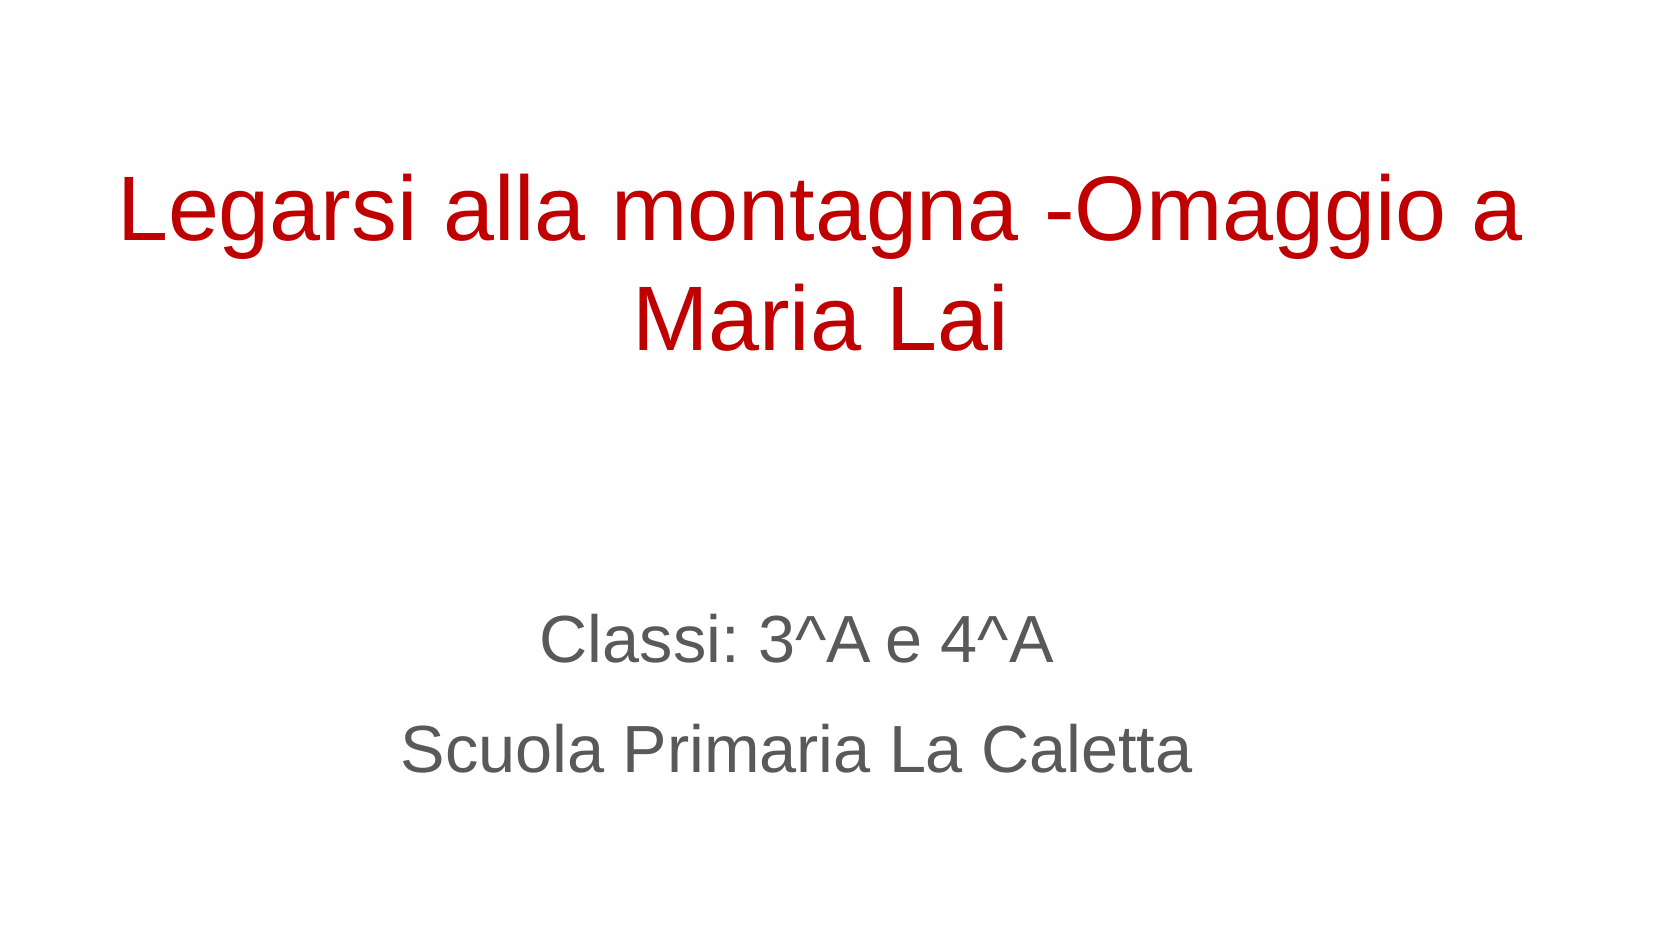

# Legarsi alla montagna -Omaggio a Maria Lai
Classi: 3^A e 4^A
Scuola Primaria La Caletta